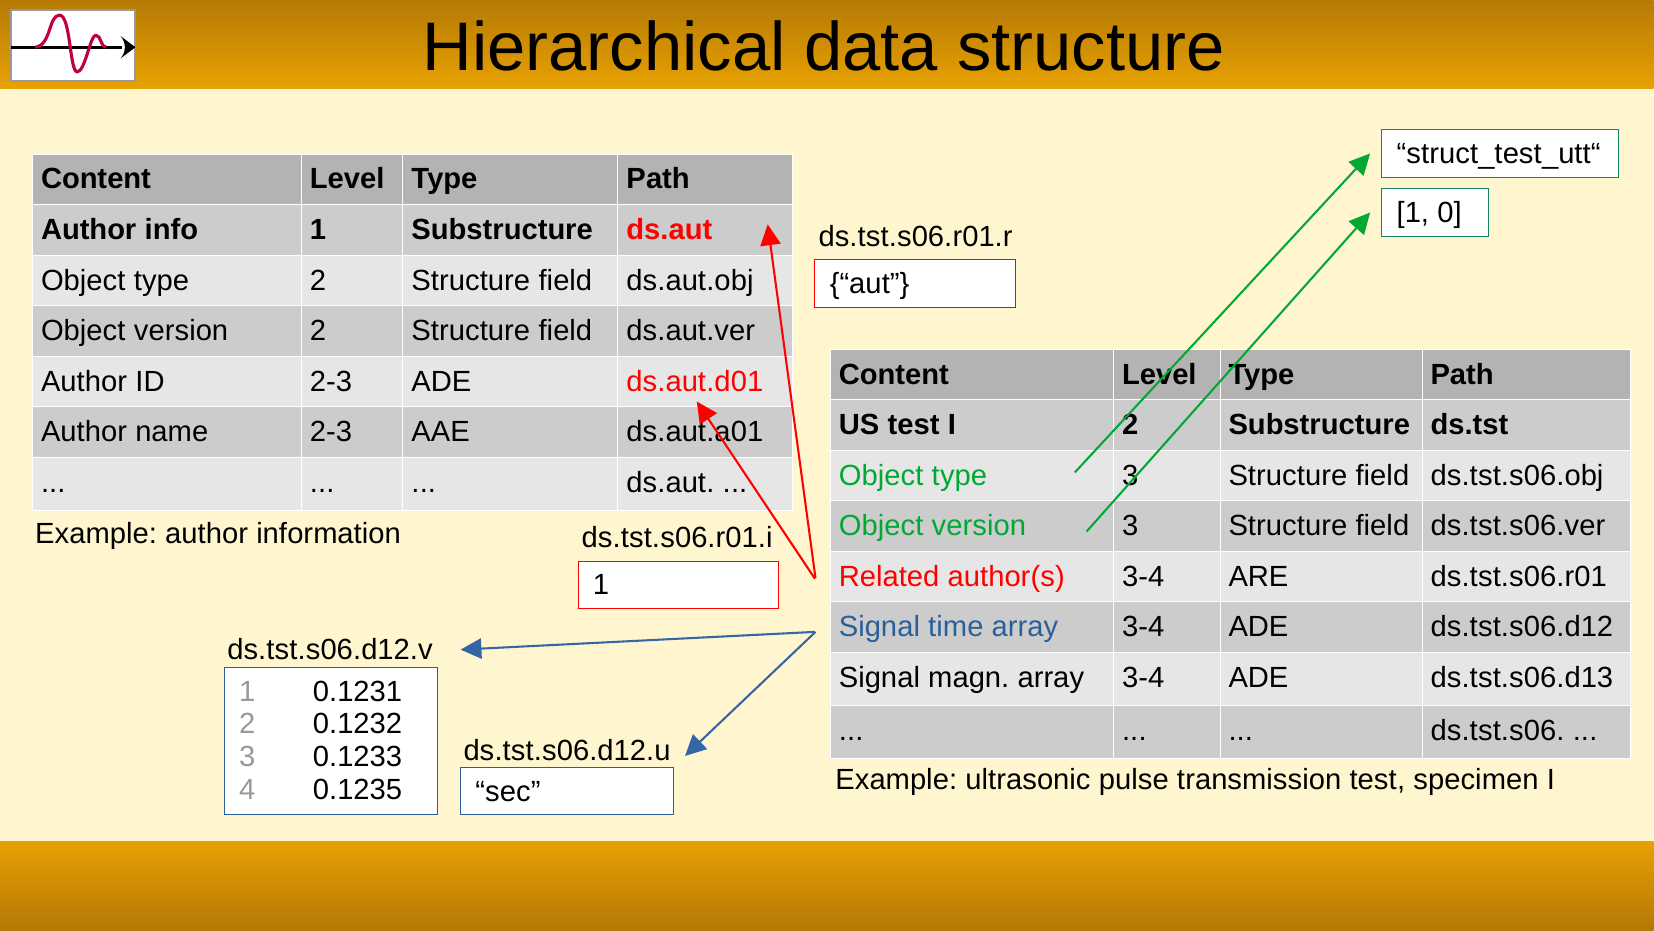

# Hierarchical data structure
Dataset
Metadata, series
Metadata, dataset
Author information
Location information
Device information
Material information
Mix recipe definition
Sample information
Test collection
Solid specimen density
US test, compression wave
US test, shear wave
...
“struct_test_utt“
| Content | Level | Type | Path |
| --- | --- | --- | --- |
| Author info | 1 | Substructure | ds.aut |
| Object type | 2 | Structure field | ds.aut.obj |
| Object version | 2 | Structure field | ds.aut.ver |
| Author ID | 2-3 | ADE | ds.aut.d01 |
| Author name | 2-3 | AAE | ds.aut.a01 |
| ... | ... | ... | ds.aut. ... |
[1, 0]
ds.tst.s06.r01.r
{“aut”}
| Content | Level | Type | Path |
| --- | --- | --- | --- |
| US test I | 2 | Substructure | ds.tst |
| Object type | 3 | Structure field | ds.tst.s06.obj |
| Object version | 3 | Structure field | ds.tst.s06.ver |
| Related author(s) | 3-4 | ARE | ds.tst.s06.r01 |
| Signal time array | 3-4 | ADE | ds.tst.s06.d12 |
| Signal magn. array | 3-4 | ADE | ds.tst.s06.d13 |
| ... | ... | ... | ds.tst.s06. ... |
Example: author information
ds.tst.s06.r01.i
1
ds.tst.s06.d12.v
1	0.1231
2	0.1232
3	0.1233
4	0.1235
ds.tst.s06.d12.u
Example: ultrasonic pulse transmission test, specimen I
“sec”